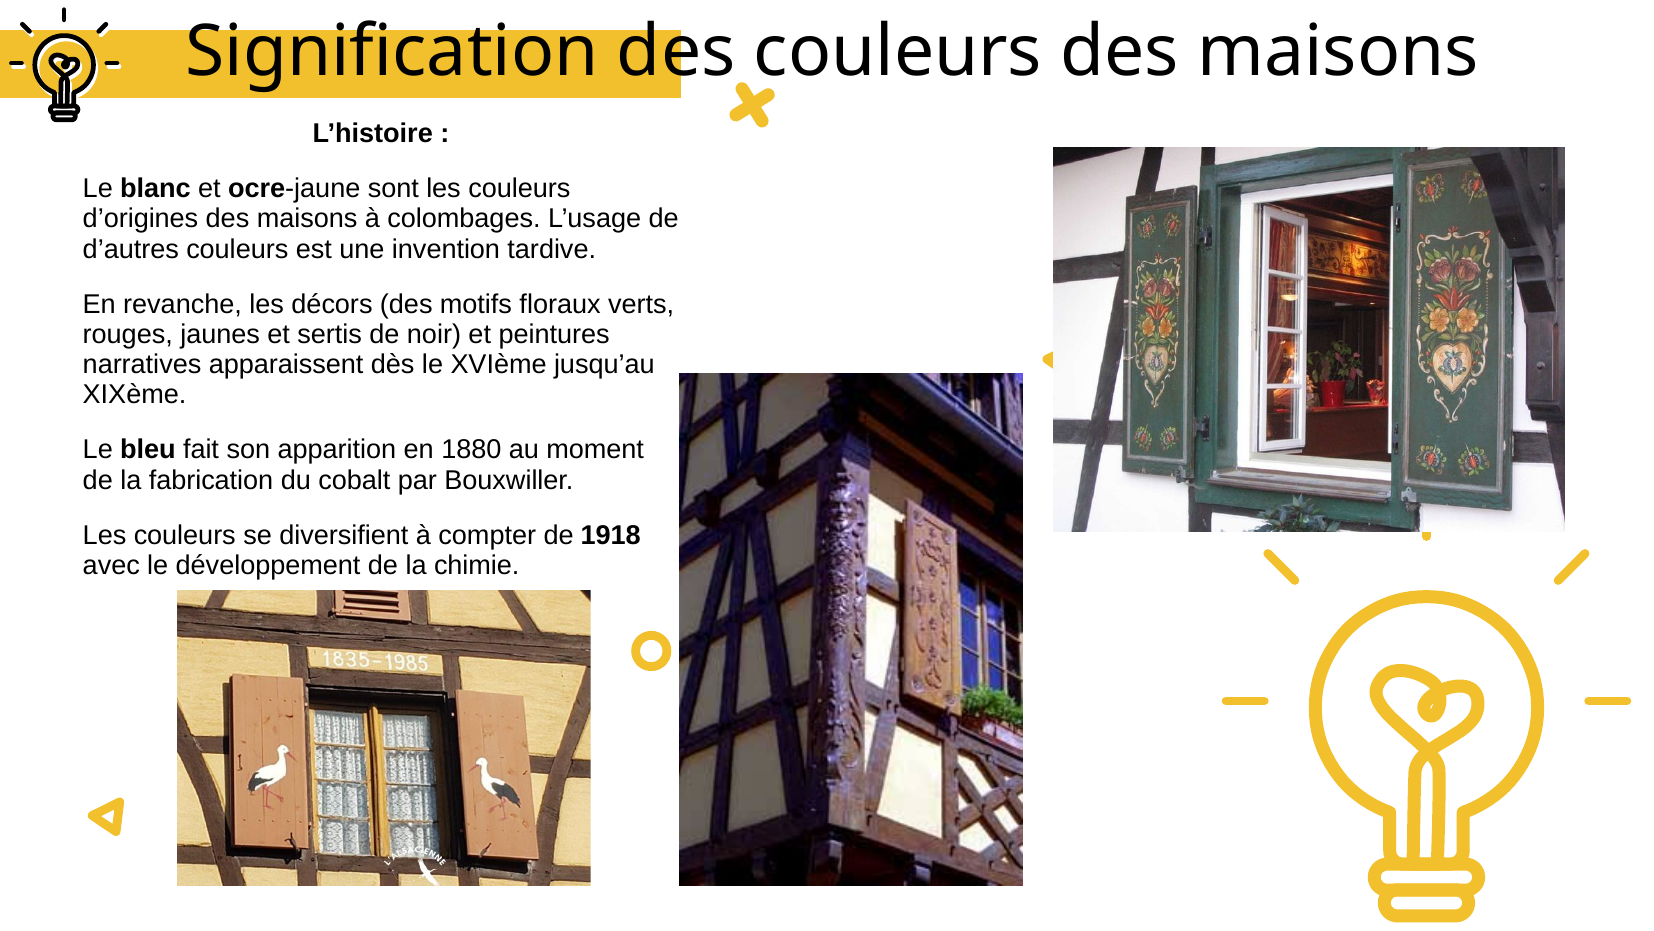

# Signification des couleurs des maisons
L’histoire :
Le blanc et ocre-jaune sont les couleurs d’origines des maisons à colombages. L’usage de d’autres couleurs est une invention tardive.
En revanche, les décors (des motifs floraux verts, rouges, jaunes et sertis de noir) et peintures narratives apparaissent dès le XVIème jusqu’au XIXème.
Le bleu fait son apparition en 1880 au moment de la fabrication du cobalt par Bouxwiller.
Les couleurs se diversifient à compter de 1918 avec le développement de la chimie.